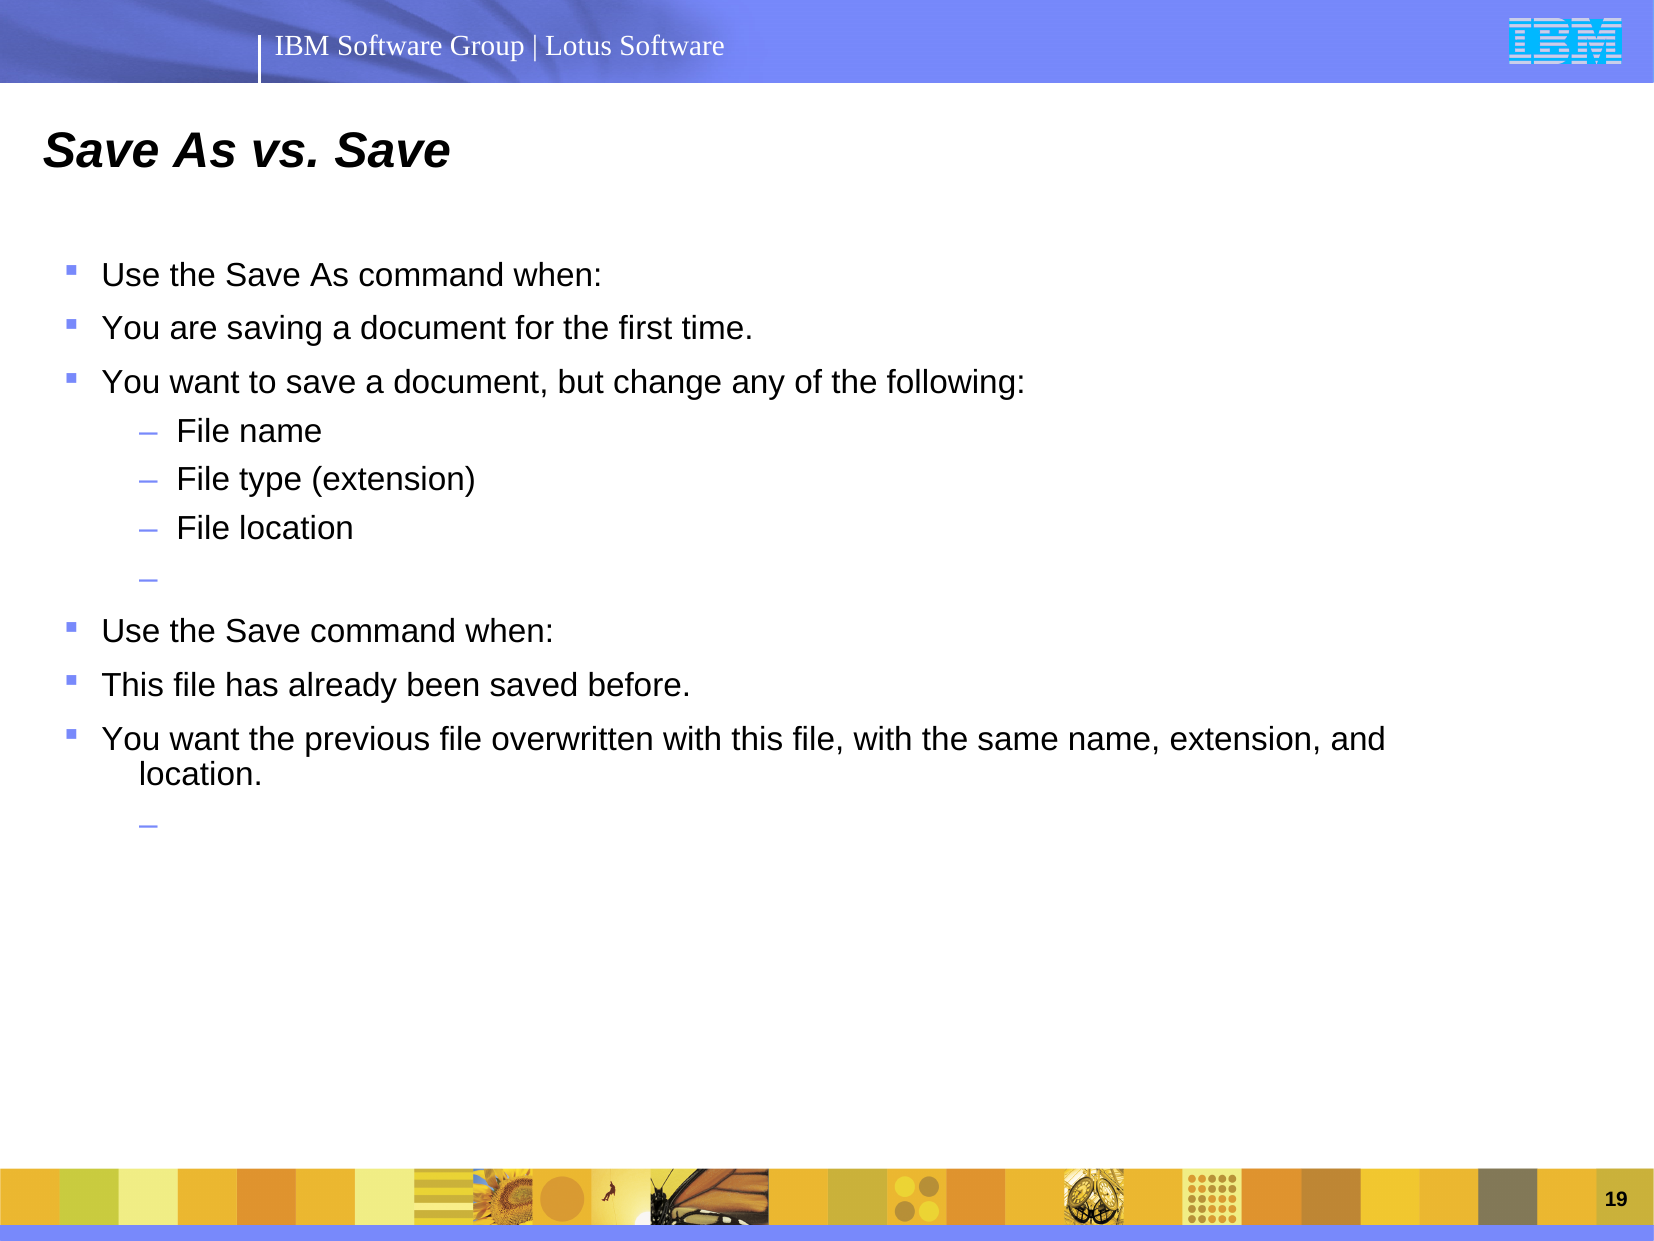

# Save As vs. Save
Use the Save As command when:
You are saving a document for the first time.
You want to save a document, but change any of the following:
File name
File type (extension)
File location
Use the Save command when:
This file has already been saved before.
You want the previous file overwritten with this file, with the same name, extension, and location.
19